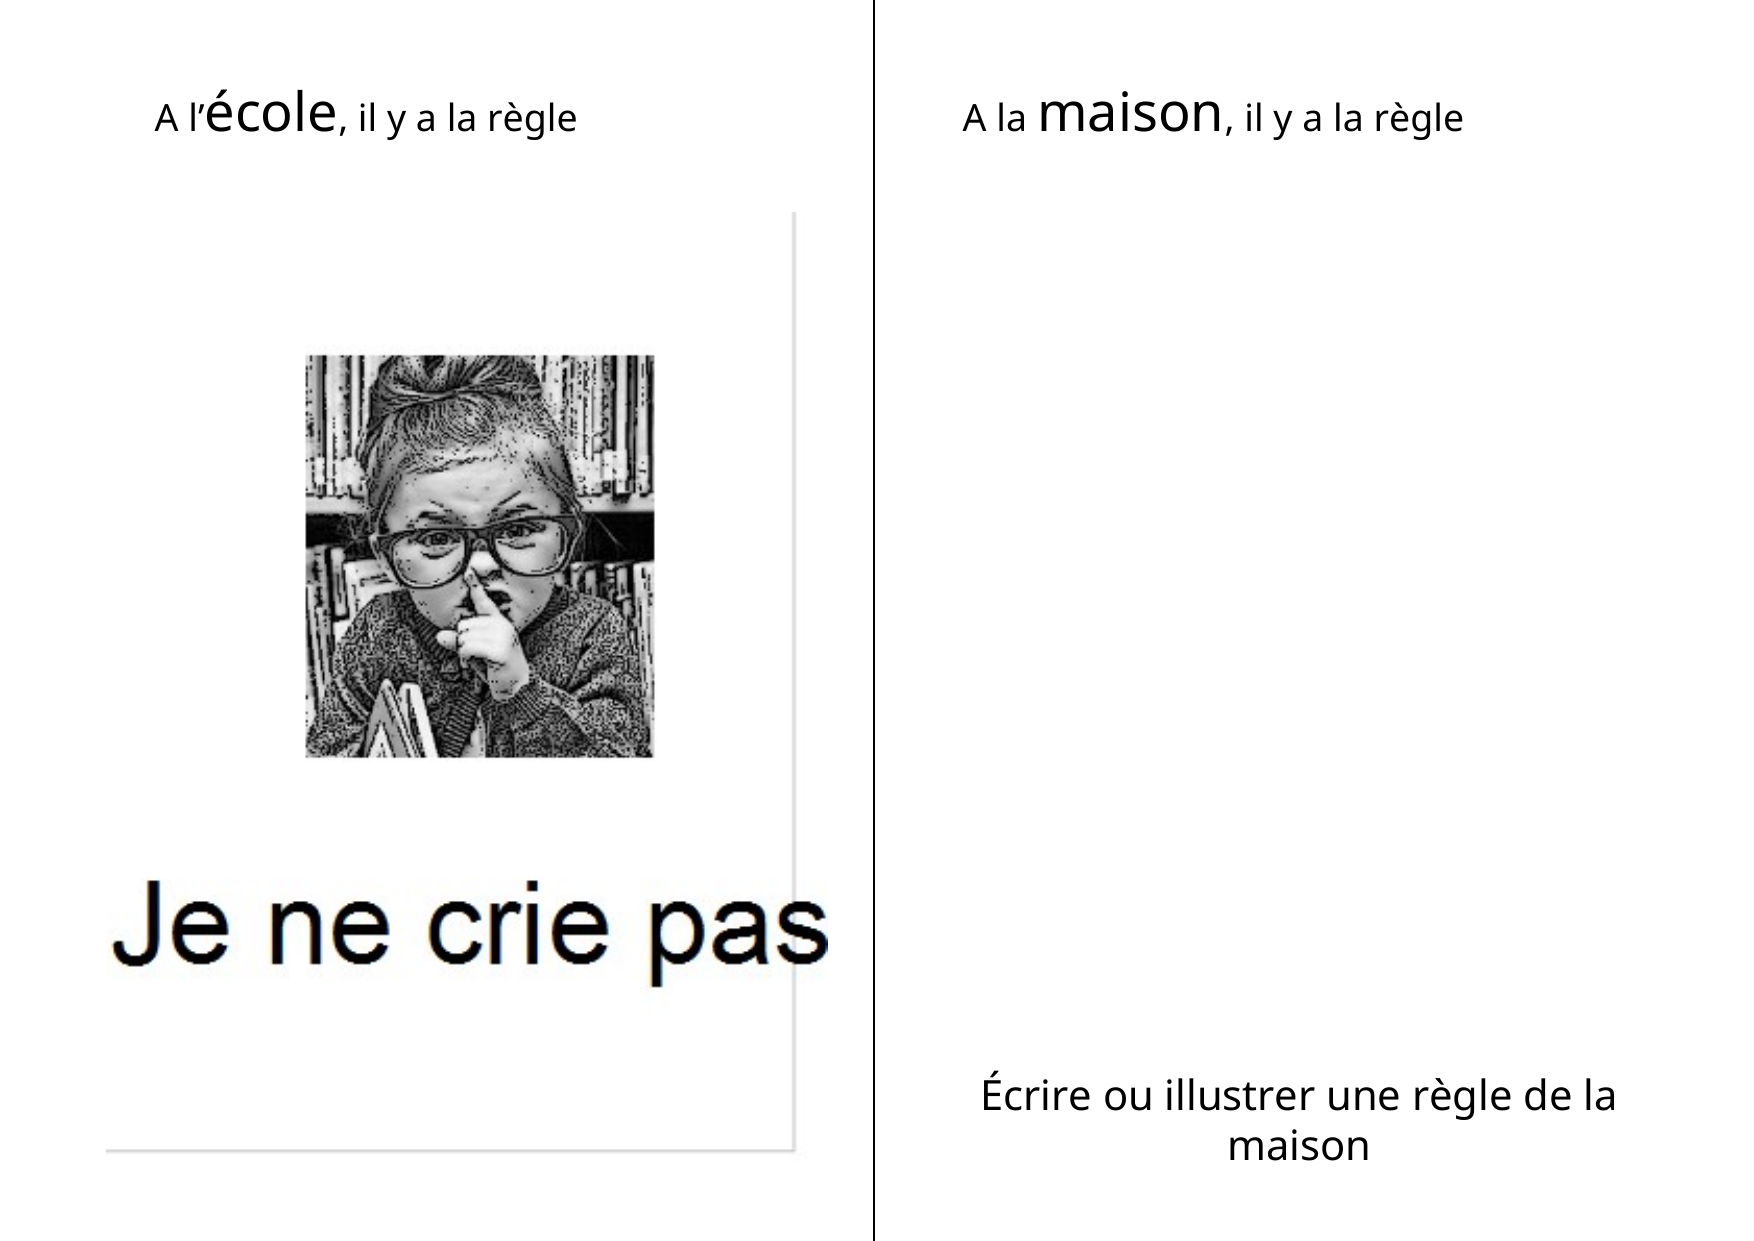

AécoA l’école, il y a la règle
A la maison, il y a la règle
Écrire ou illustrer une règle de la maison